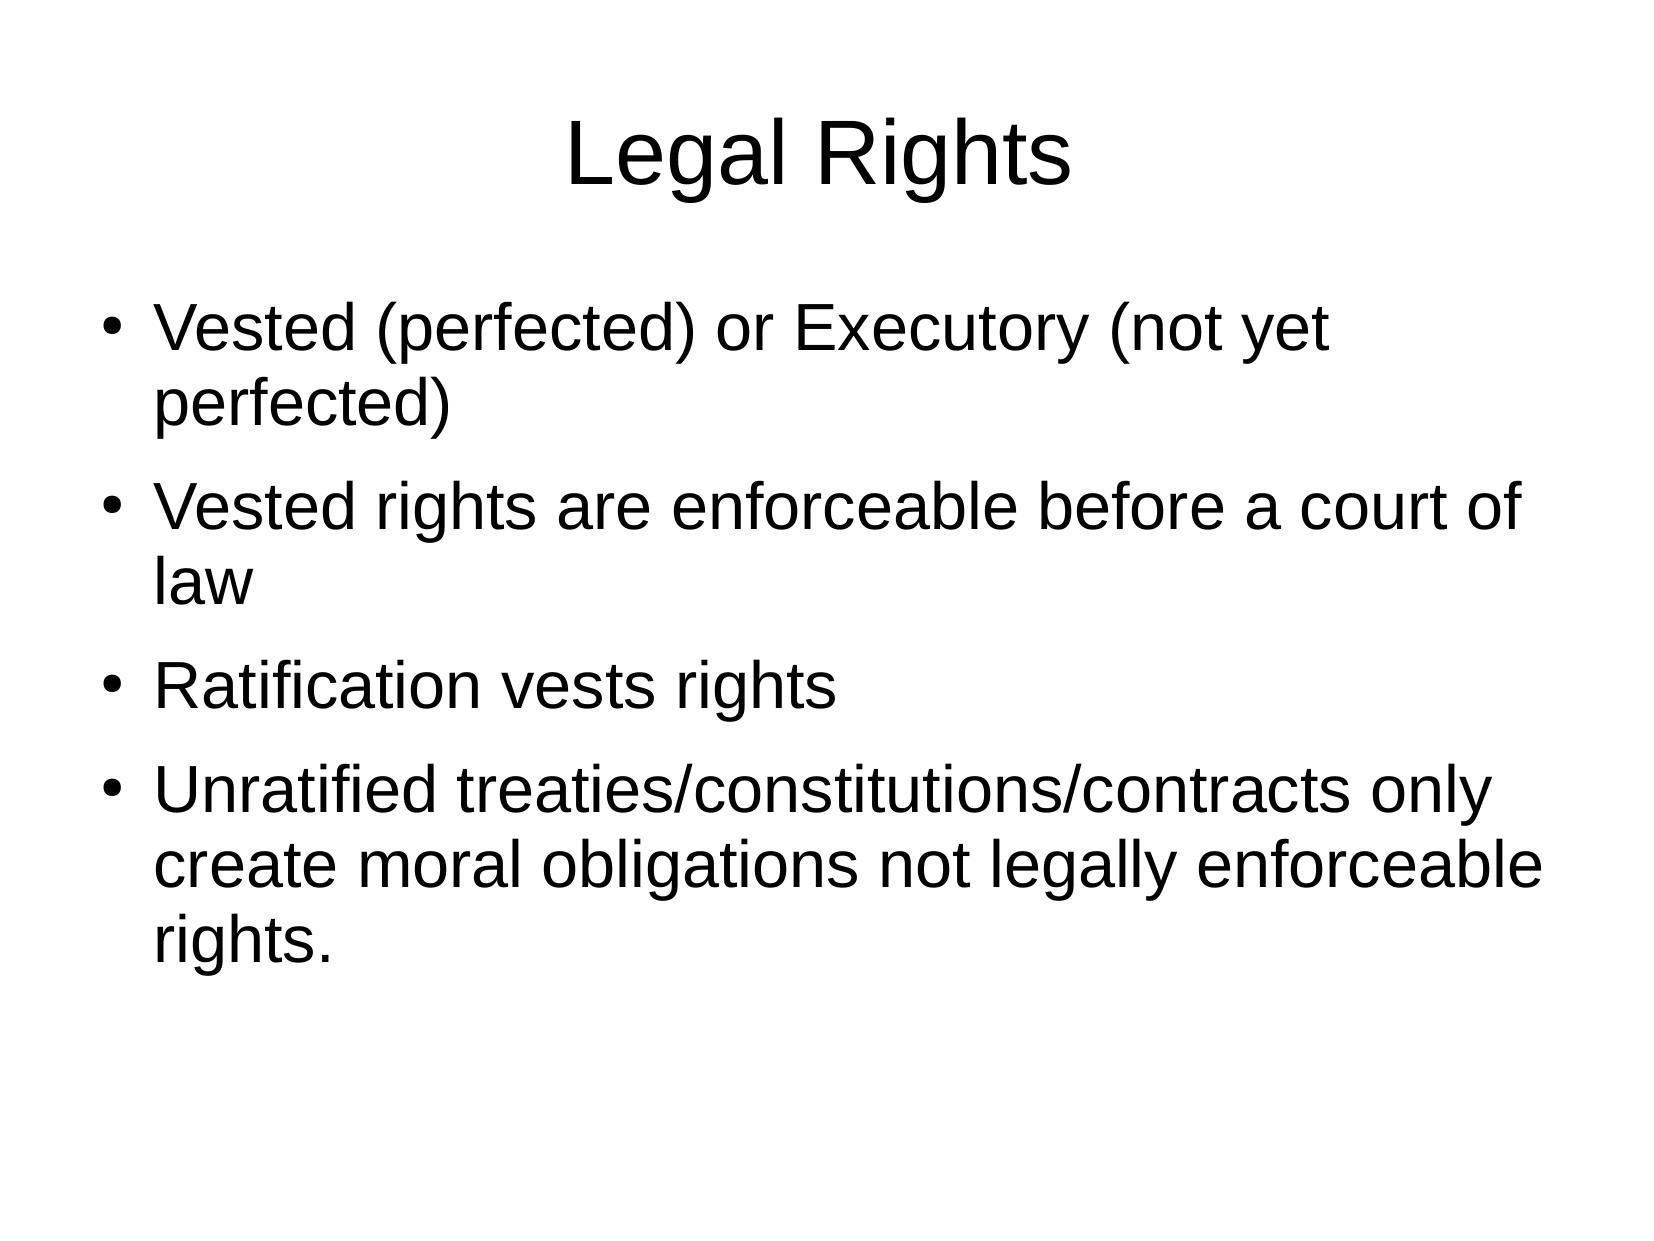

# Legal Rights
Vested (perfected) or Executory (not yet perfected)
Vested rights are enforceable before a court of law
Ratification vests rights
Unratified treaties/constitutions/contracts only create moral obligations not legally enforceable rights.